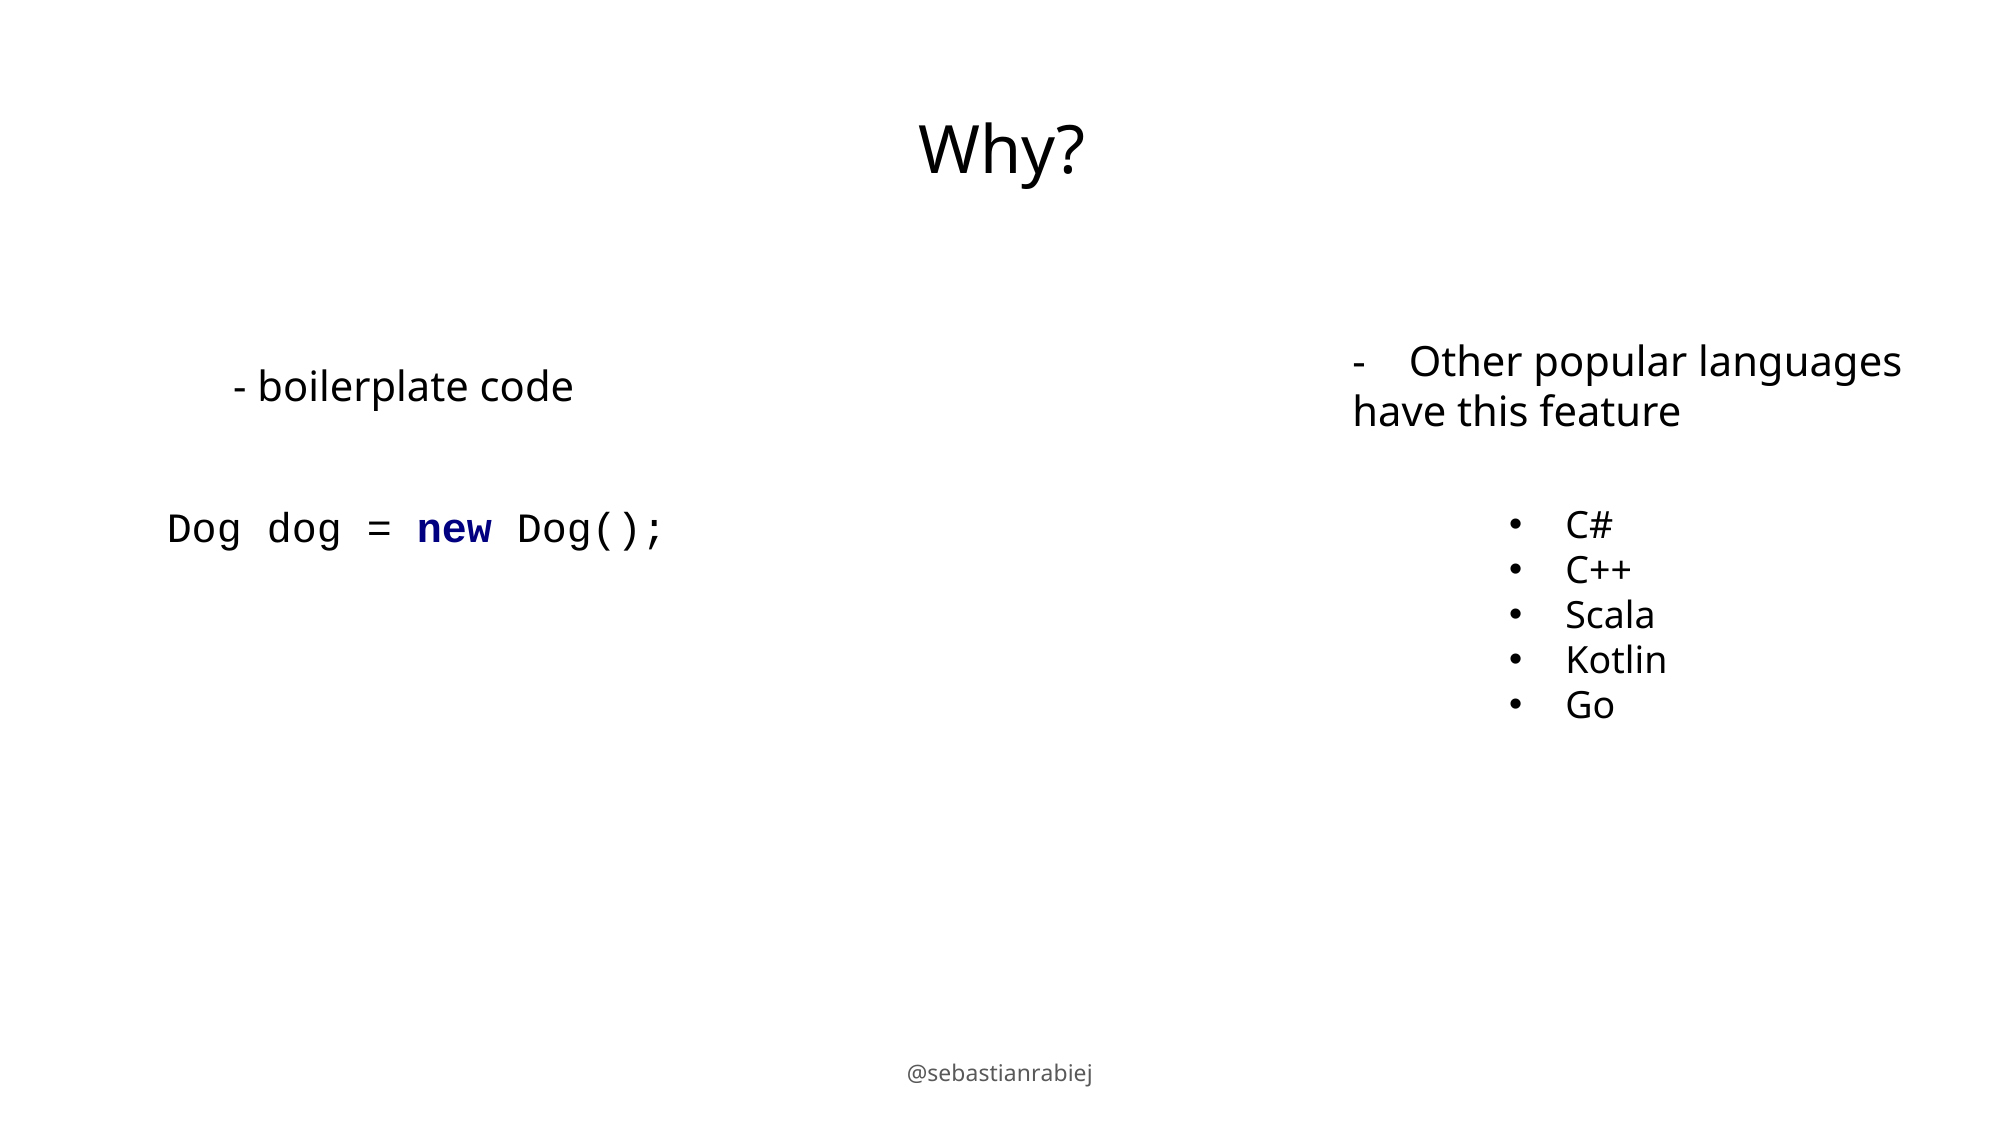

Why?
Other popular languages
have this feature
- boilerplate code
Dog dog = new Dog();
C#
C++
Scala
Kotlin
Go
@sebastianrabiej